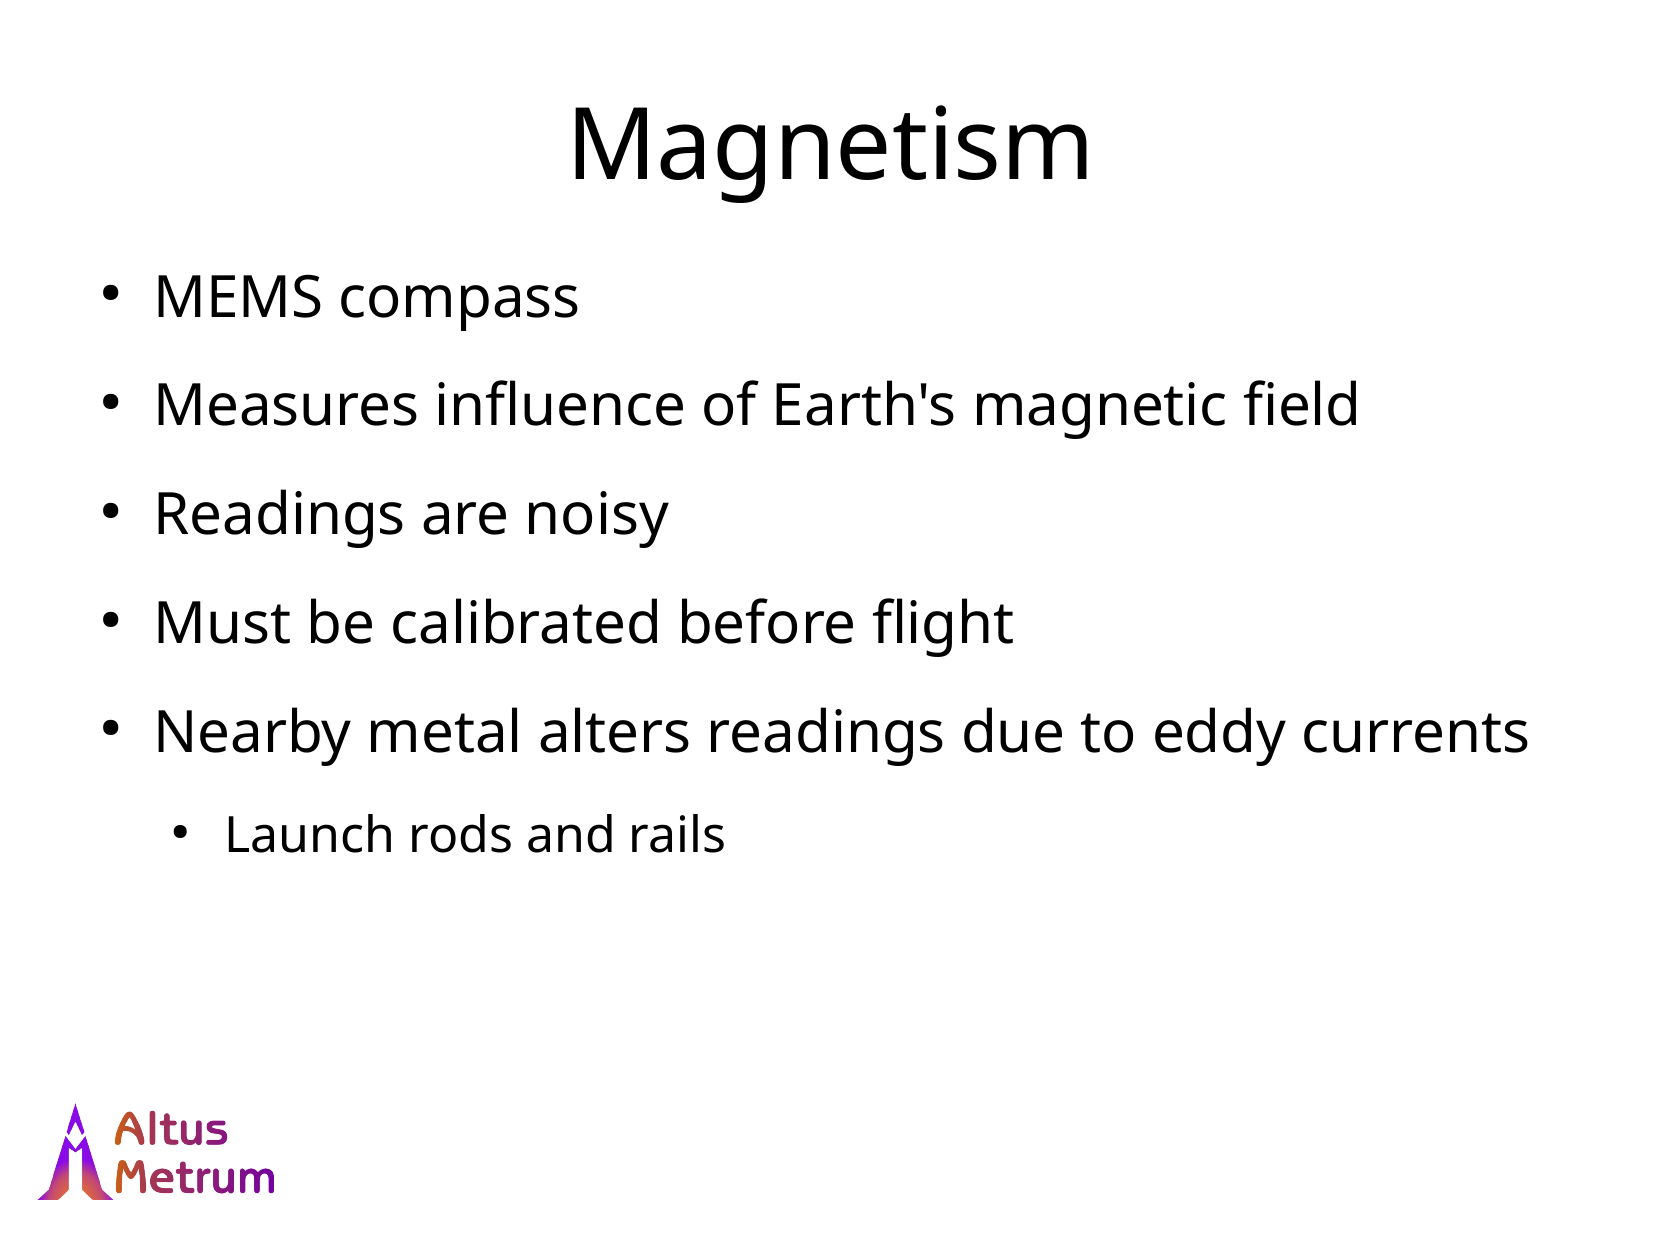

# Magnetism
MEMS compass
Measures influence of Earth's magnetic field
Readings are noisy
Must be calibrated before flight
Nearby metal alters readings due to eddy currents
Launch rods and rails